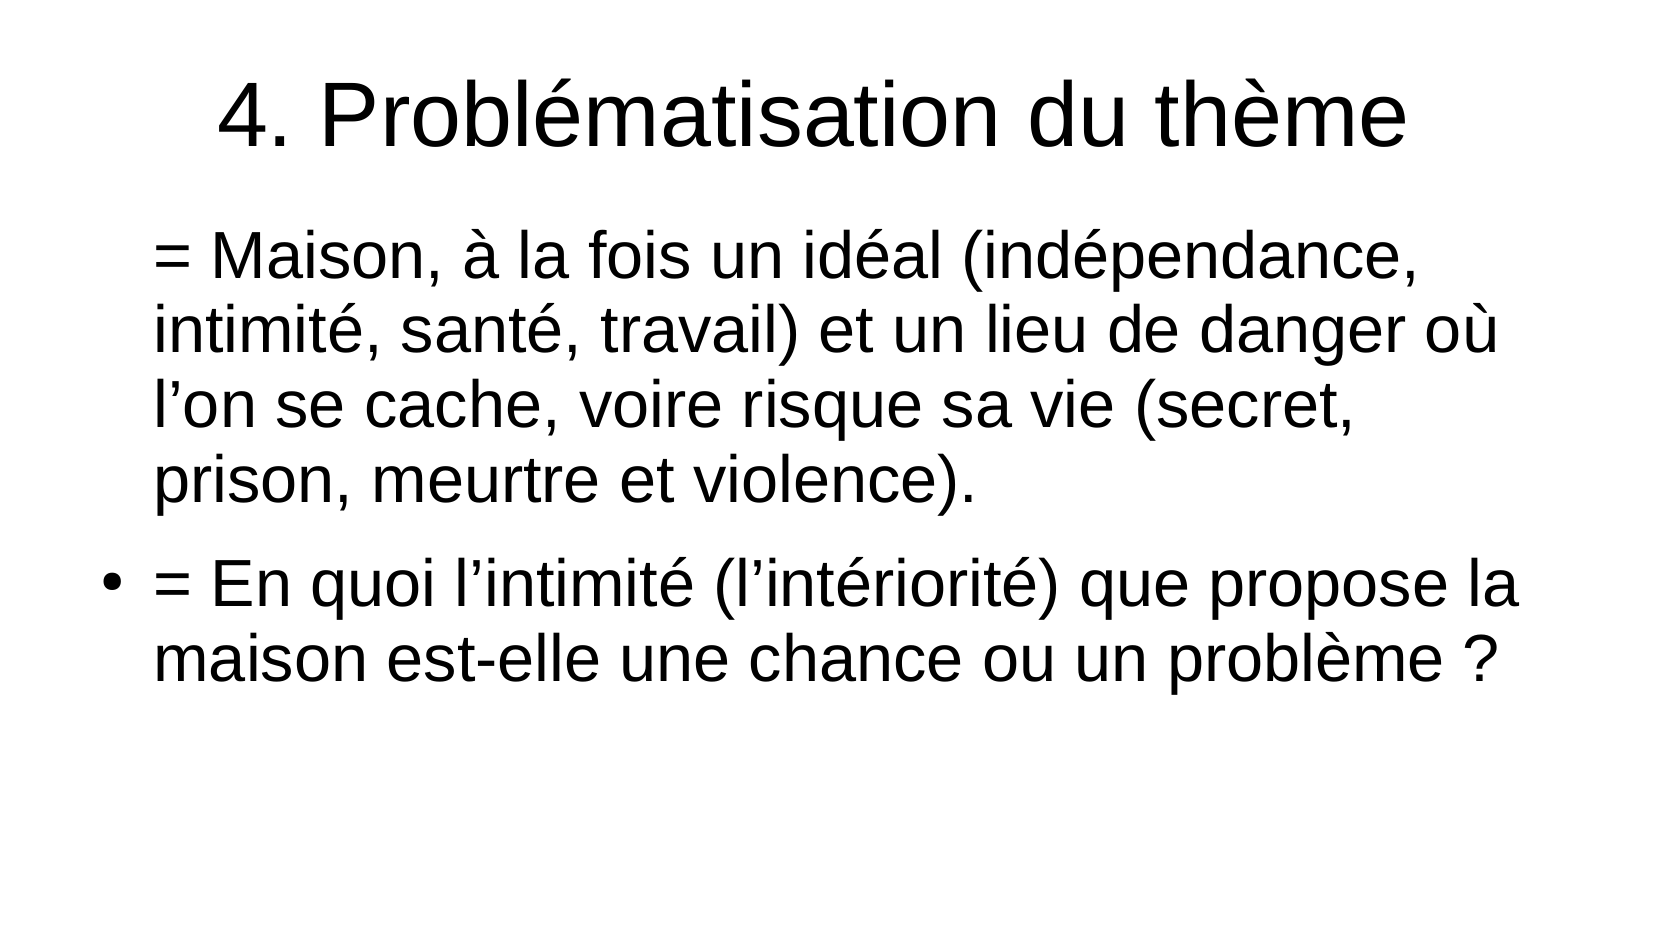

# 4. Problématisation du thème
= Maison, à la fois un idéal (indépendance, intimité, santé, travail) et un lieu de danger où l’on se cache, voire risque sa vie (secret, prison, meurtre et violence).
= En quoi l’intimité (l’intériorité) que propose la maison est-elle une chance ou un problème ?